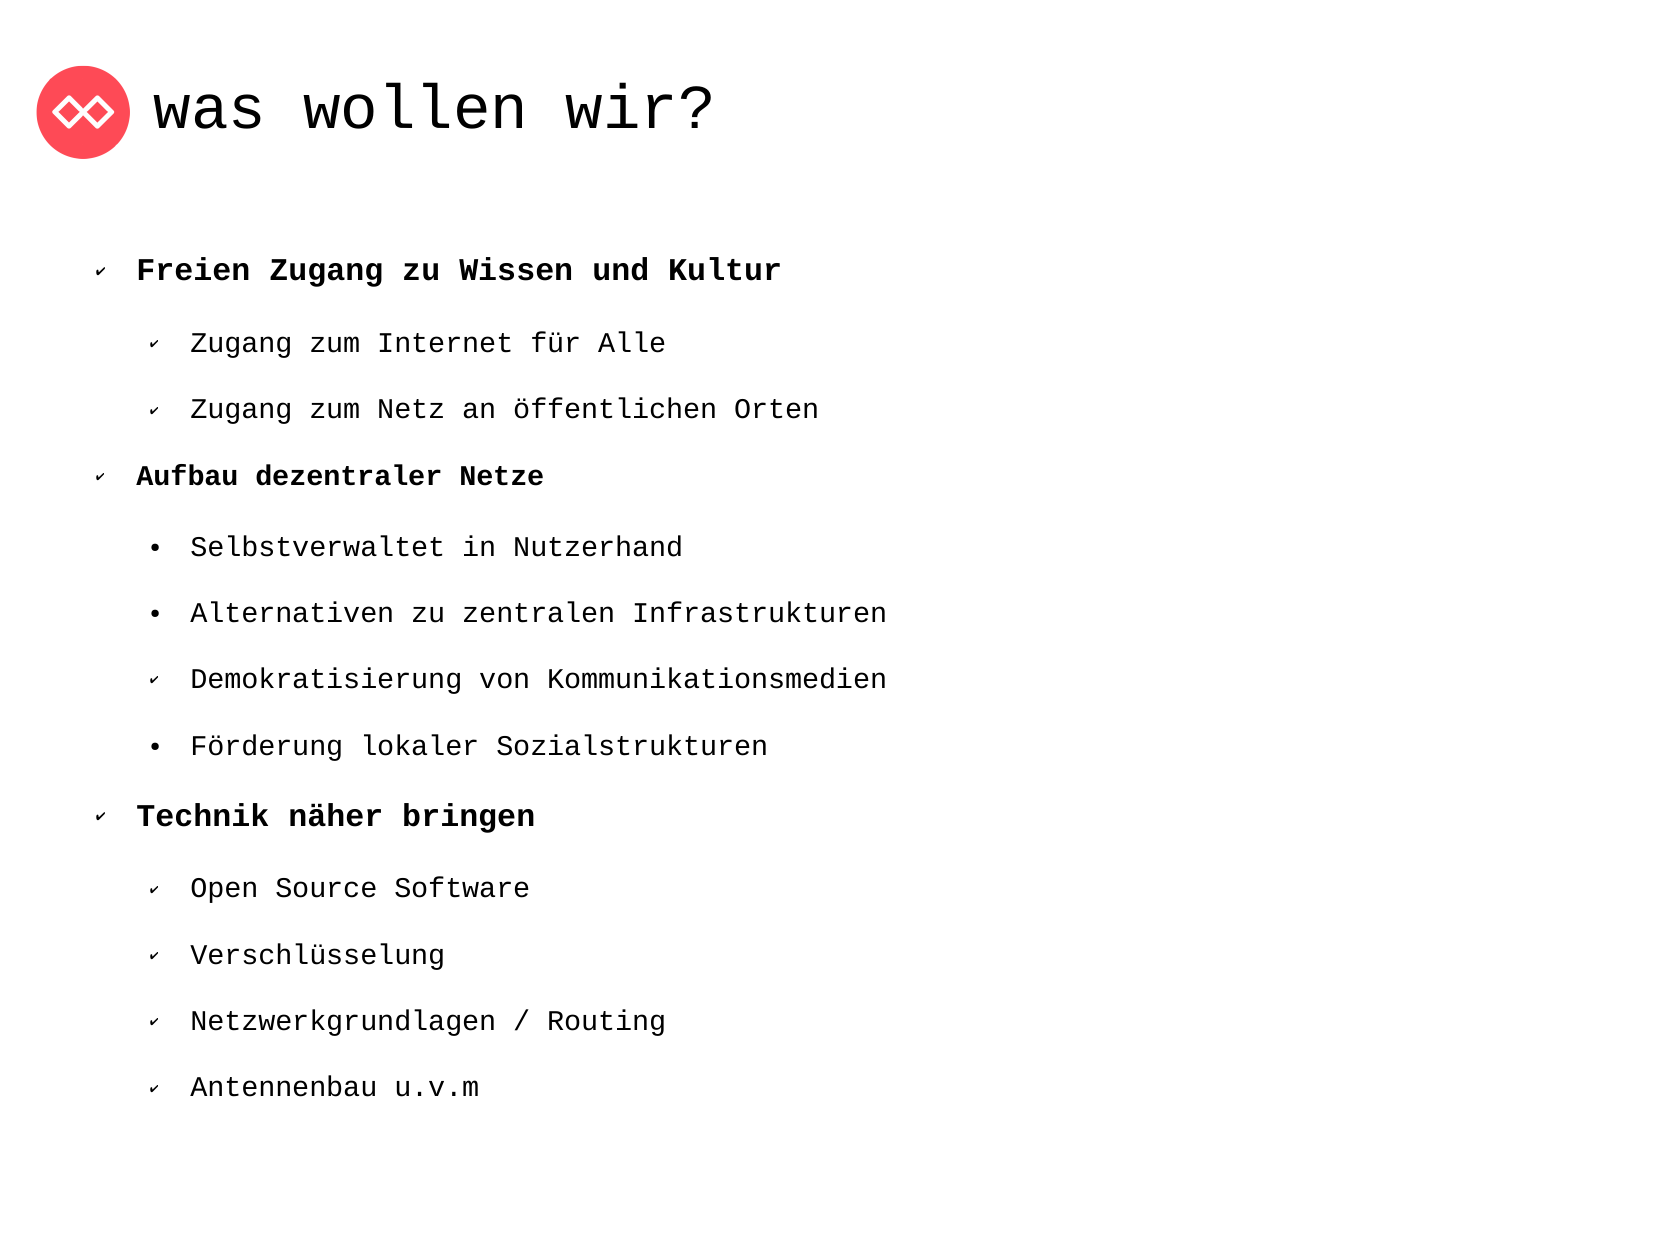

# was wollen wir?
Freien Zugang zu Wissen und Kultur
Zugang zum Internet für Alle
Zugang zum Netz an öffentlichen Orten
Aufbau dezentraler Netze
Selbstverwaltet in Nutzerhand
Alternativen zu zentralen Infrastrukturen
Demokratisierung von Kommunikationsmedien
Förderung lokaler Sozialstrukturen
Technik näher bringen
Open Source Software
Verschlüsselung
Netzwerkgrundlagen / Routing
Antennenbau u.v.m